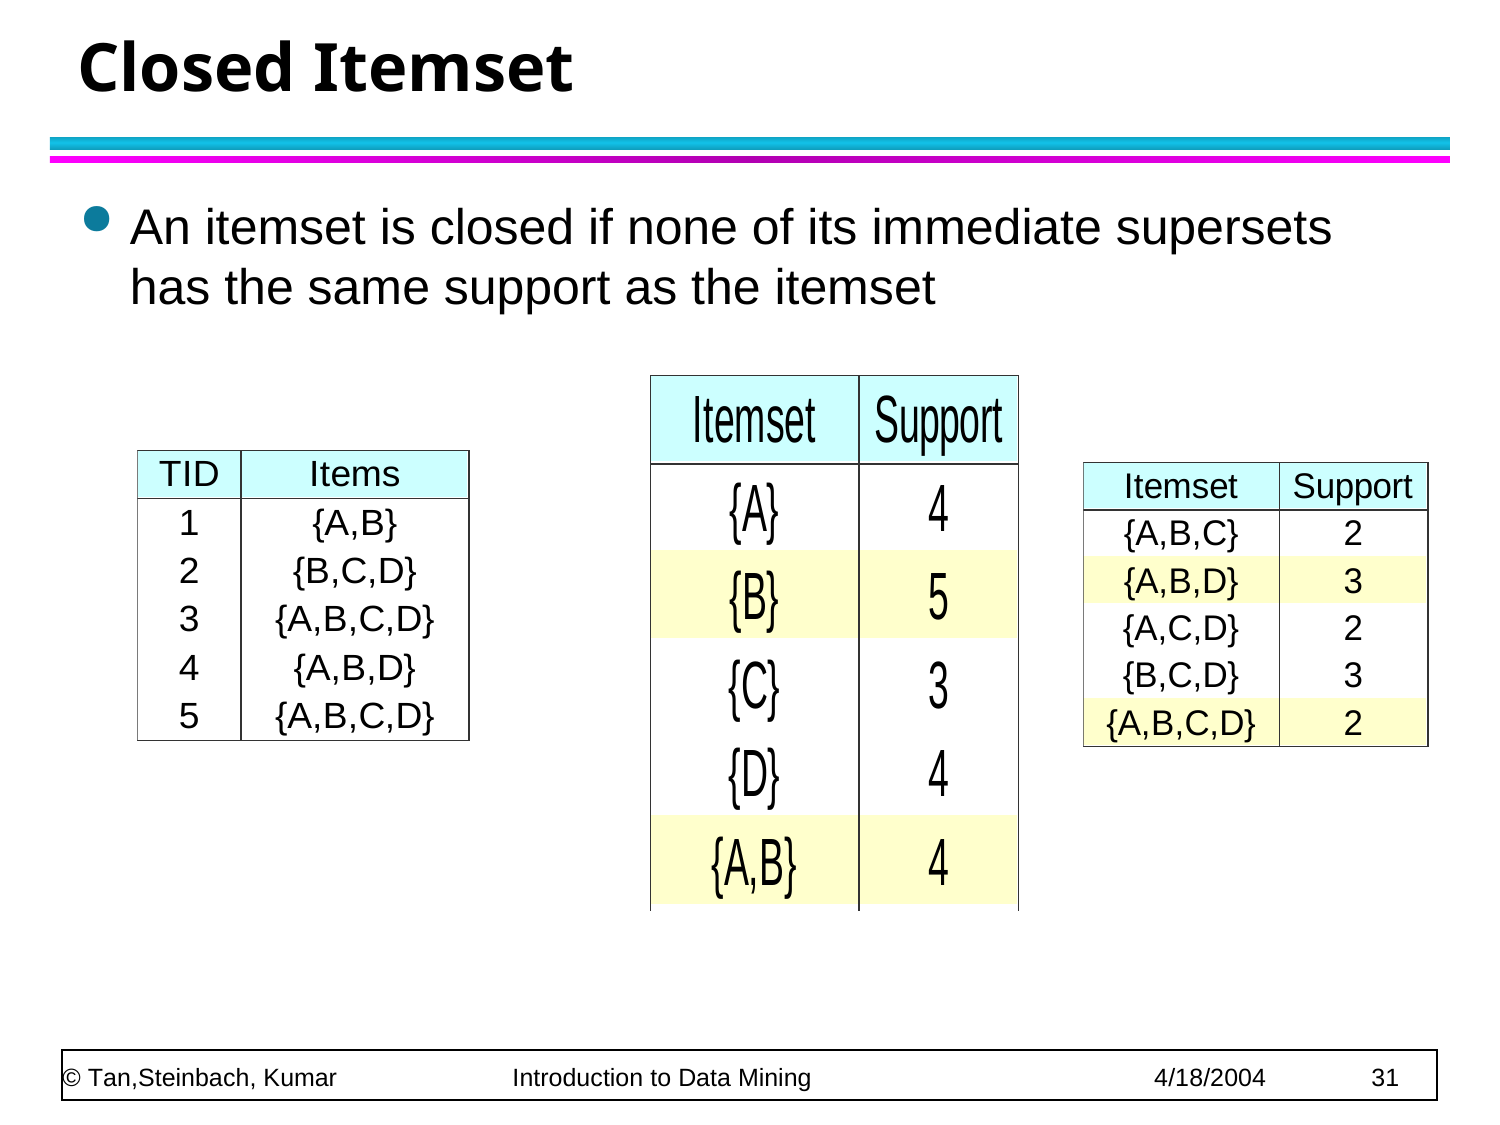

# Closed Itemset
An itemset is closed if none of its immediate supersets has the same support as the itemset